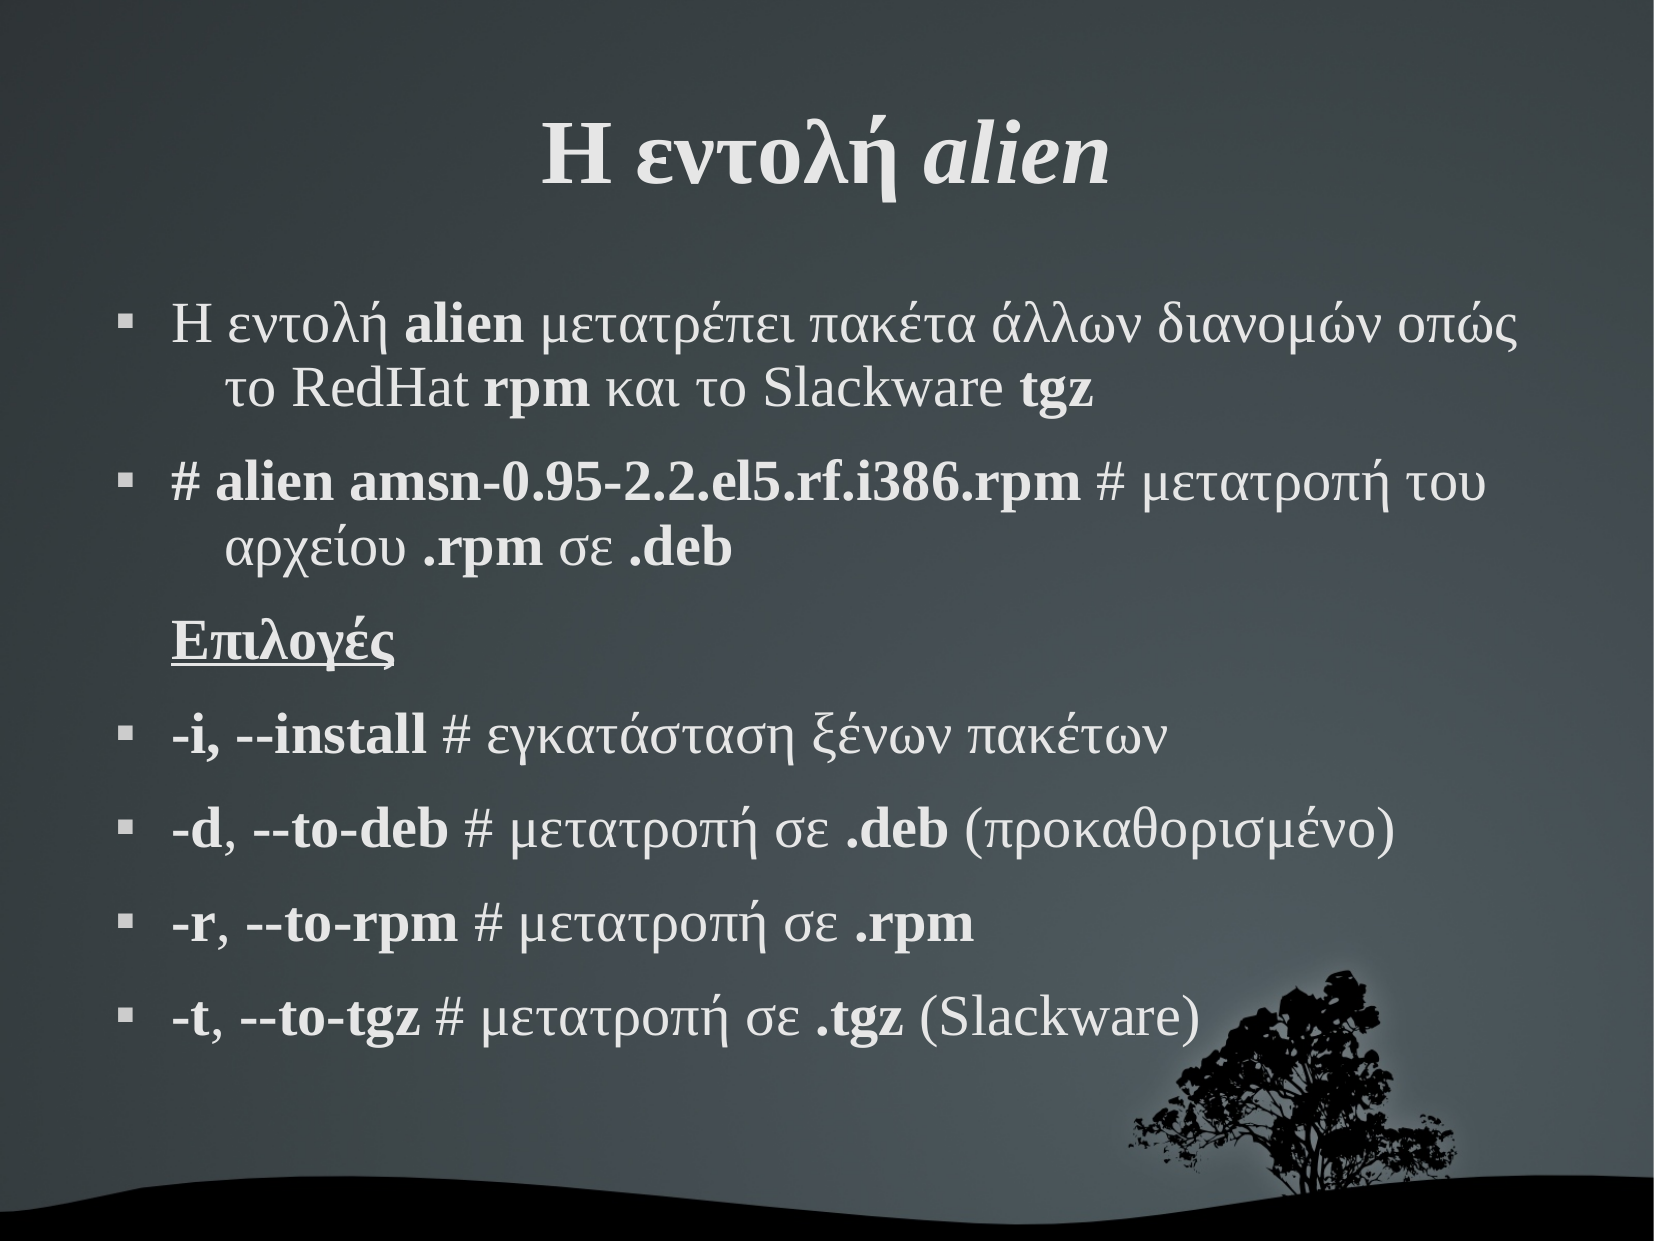

# Η εντολή alien
Η εντολή alien μετατρέπει πακέτα άλλων διανομών οπώς το RedHat rpm και το Slackware tgz
# alien amsn-0.95-2.2.el5.rf.i386.rpm # μετατροπή του αρχείου .rpm σε .deb
Επιλογές
-i, --install # εγκατάσταση ξένων πακέτων
-d, --to-deb # μετατροπή σε .deb (προκαθορισμένο)
-r, --to-rpm # μετατροπή σε .rpm
-t, --to-tgz # μετατροπή σε .tgz (Slackware)